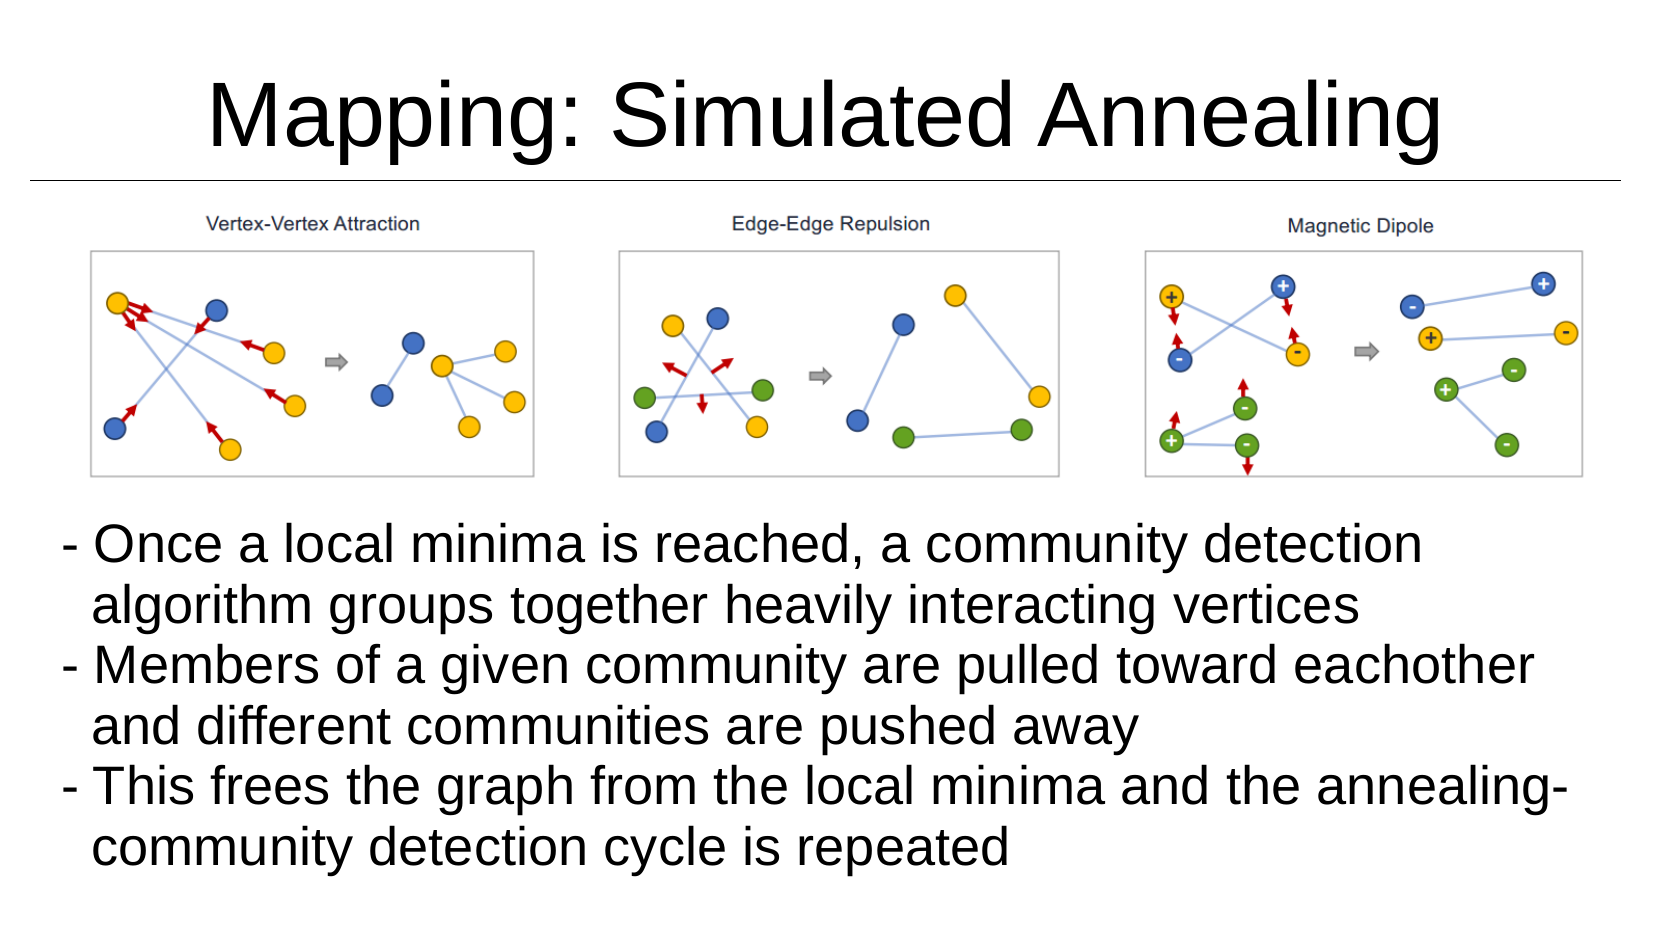

# Mapping: Simulated Annealing
- Once a local minima is reached, a community detection algorithm groups together heavily interacting vertices
- Members of a given community are pulled toward eachother and different communities are pushed away
- This frees the graph from the local minima and the annealing- community detection cycle is repeated